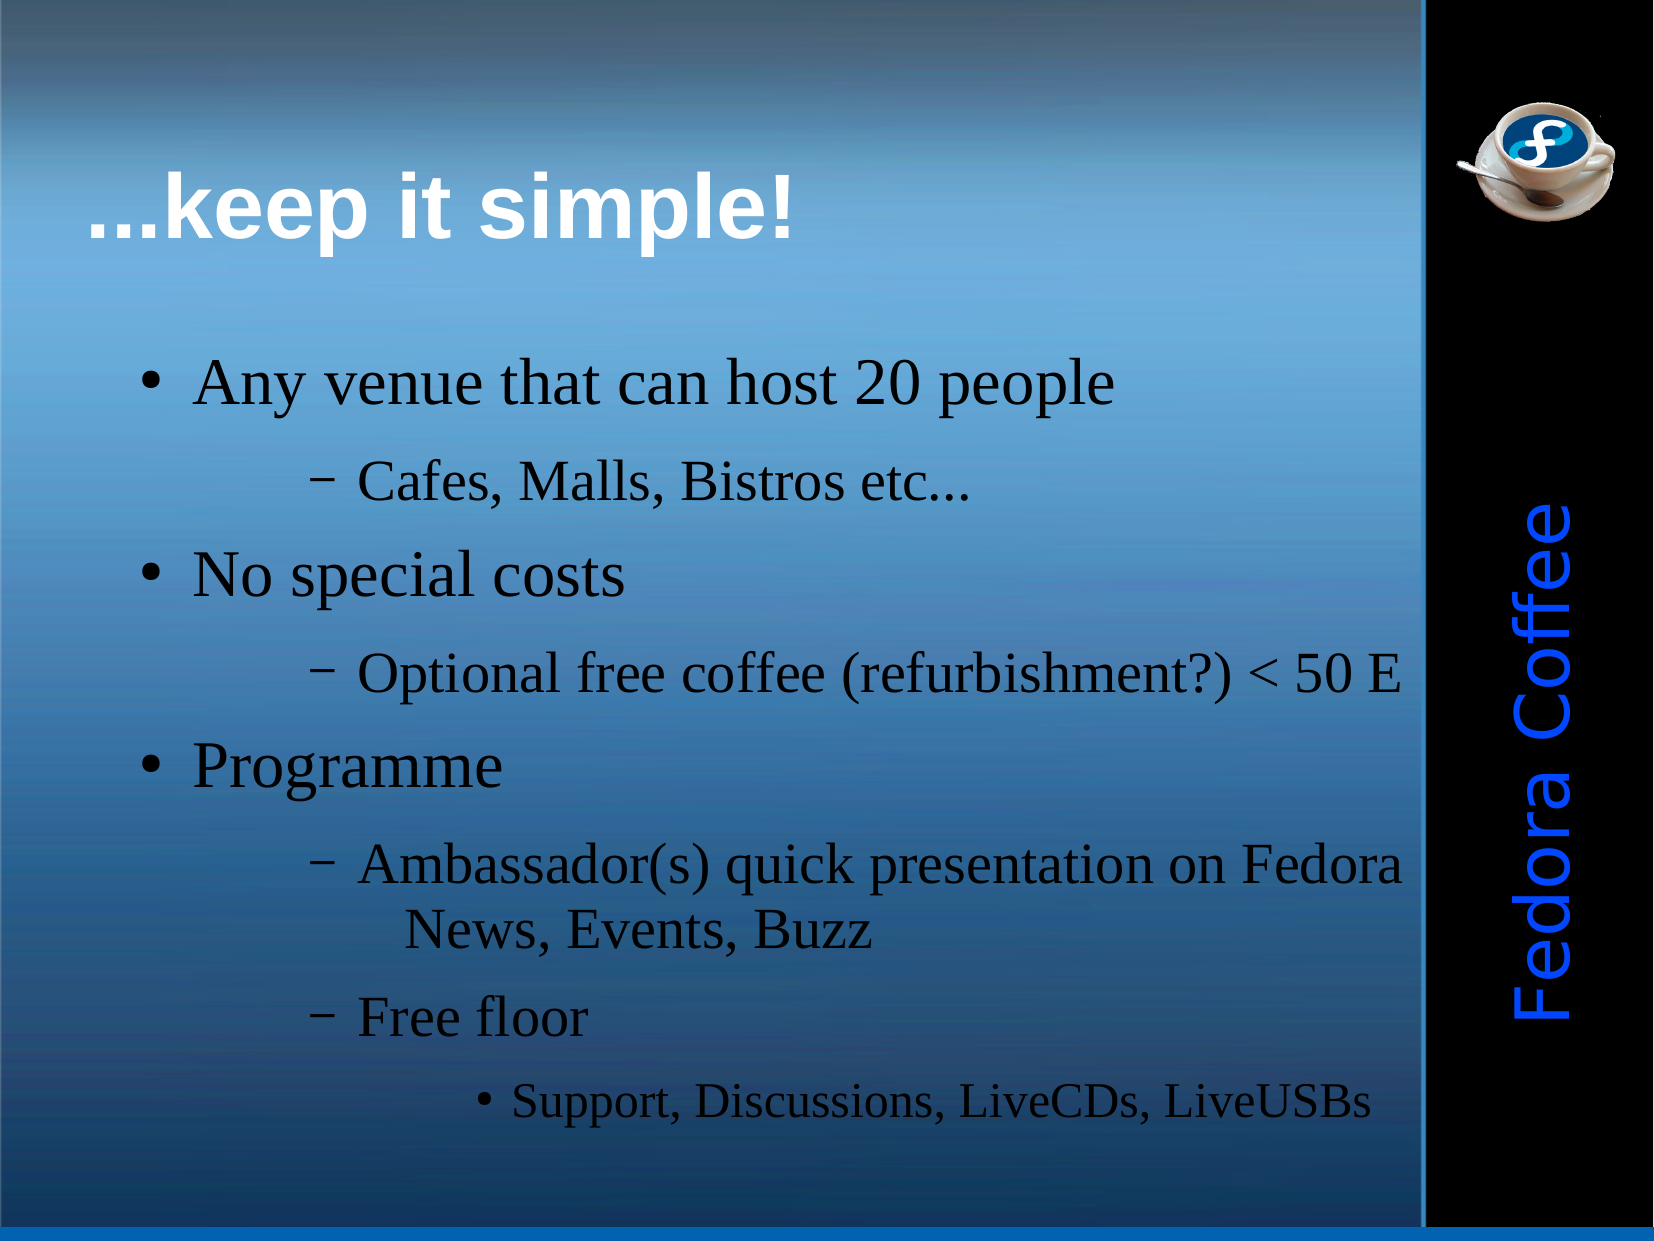

# ...keep it simple!
Any venue that can host 20 people
Cafes, Malls, Bistros etc...
No special costs
Optional free coffee (refurbishment?) < 50 E
Programme
Ambassador(s) quick presentation on Fedora
News, Events, Buzz
Free floor
Support, Discussions, LiveCDs, LiveUSBs
Fedora Coffee